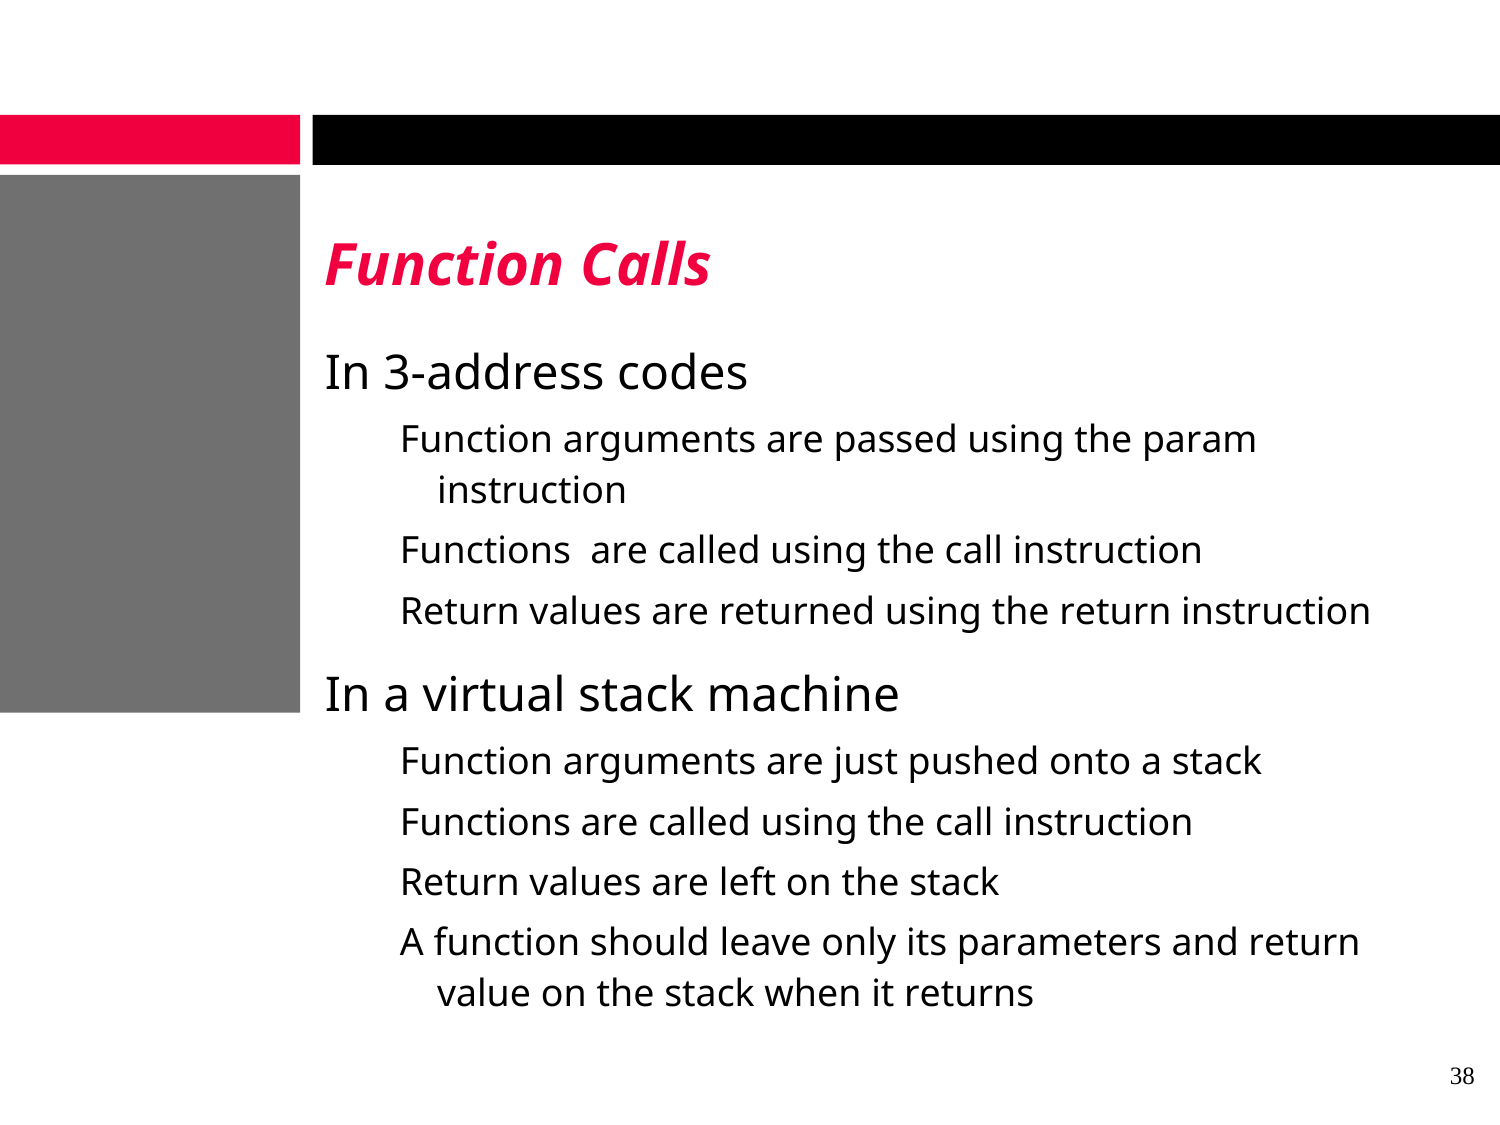

# Function Calls
In 3-address codes
Function arguments are passed using the param instruction
Functions are called using the call instruction
Return values are returned using the return instruction
In a virtual stack machine
Function arguments are just pushed onto a stack
Functions are called using the call instruction
Return values are left on the stack
A function should leave only its parameters and return value on the stack when it returns
38